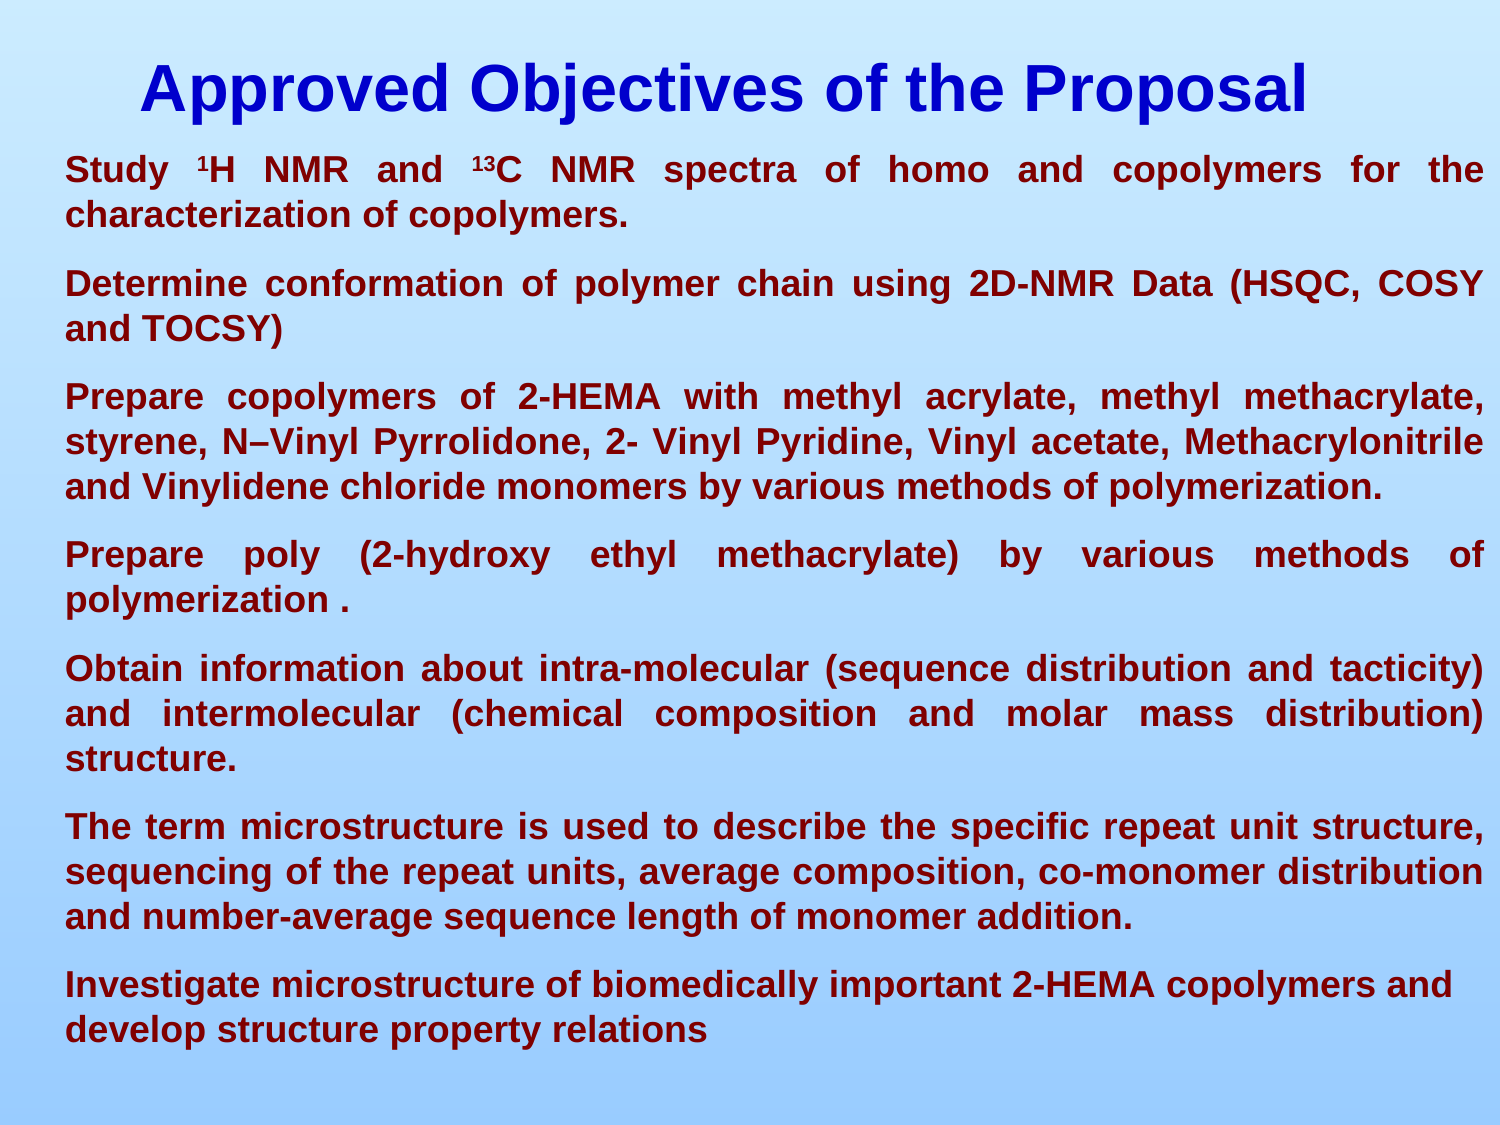

#
Approved Objectives of the Proposal
Study 1H NMR and 13C NMR spectra of homo and copolymers for the characterization of copolymers.
Determine conformation of polymer chain using 2D-NMR Data (HSQC, COSY and TOCSY)
Prepare copolymers of 2-HEMA with methyl acrylate, methyl methacrylate, styrene, N–Vinyl Pyrrolidone, 2- Vinyl Pyridine, Vinyl acetate, Methacrylonitrile and Vinylidene chloride monomers by various methods of polymerization.
Prepare poly (2-hydroxy ethyl methacrylate) by various methods of polymerization .
Obtain information about intra-molecular (sequence distribution and tacticity) and intermolecular (chemical composition and molar mass distribution) structure.
The term microstructure is used to describe the specific repeat unit structure, sequencing of the repeat units, average composition, co-monomer distribution and number-average sequence length of monomer addition.
Investigate microstructure of biomedically important 2-HEMA copolymers and develop structure property relations